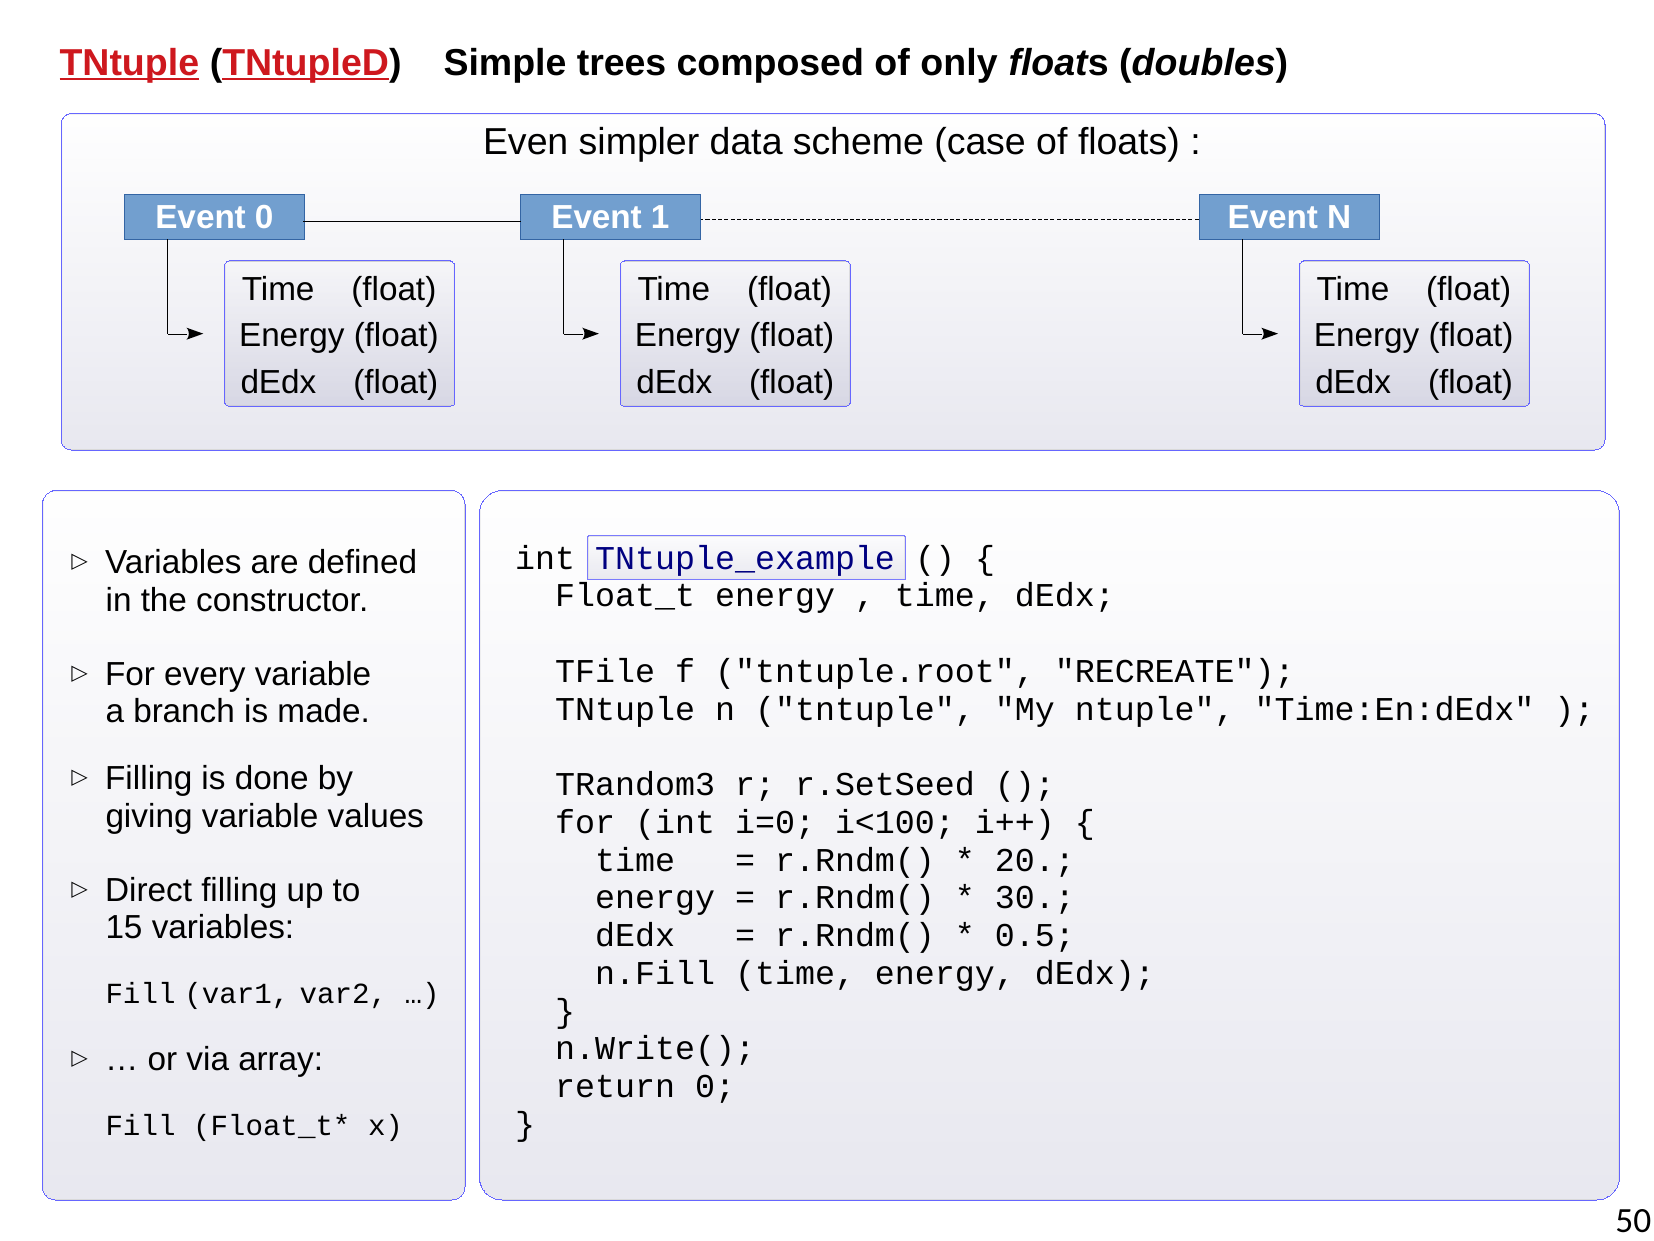

TNtuple (TNtupleD) Simple trees composed of only floats (doubles)
Even simpler data scheme (case of floats) :
Event 0
Event 1
Event N
Time (float)
Time (float)
Time (float)
Energy (float)
Energy (float)
Energy (float)
dEdx (float)
dEdx (float)
dEdx (float)
int TNtuple_example () {
 Float_t energy , time, dEdx;
 TFile f ("tntuple.root", "RECREATE");
 TNtuple n ("tntuple", "My ntuple", "Time:En:dEdx" );
 TRandom3 r; r.SetSeed ();
 for (int i=0; i<100; i++) {
 time = r.Rndm() * 20.;
 energy = r.Rndm() * 30.;
 dEdx = r.Rndm() * 0.5;
 n.Fill (time, energy, dEdx);
 }
 n.Write();
 return 0;
}
▹ Variables are defined
 in the constructor.
▹ For every variable
 a branch is made.
▹ Filling is done by
 giving variable values
▹ Direct filling up to
 15 variables:
 Fill (var1, var2, …)
▹ … or via array:
 Fill (Float_t* x)